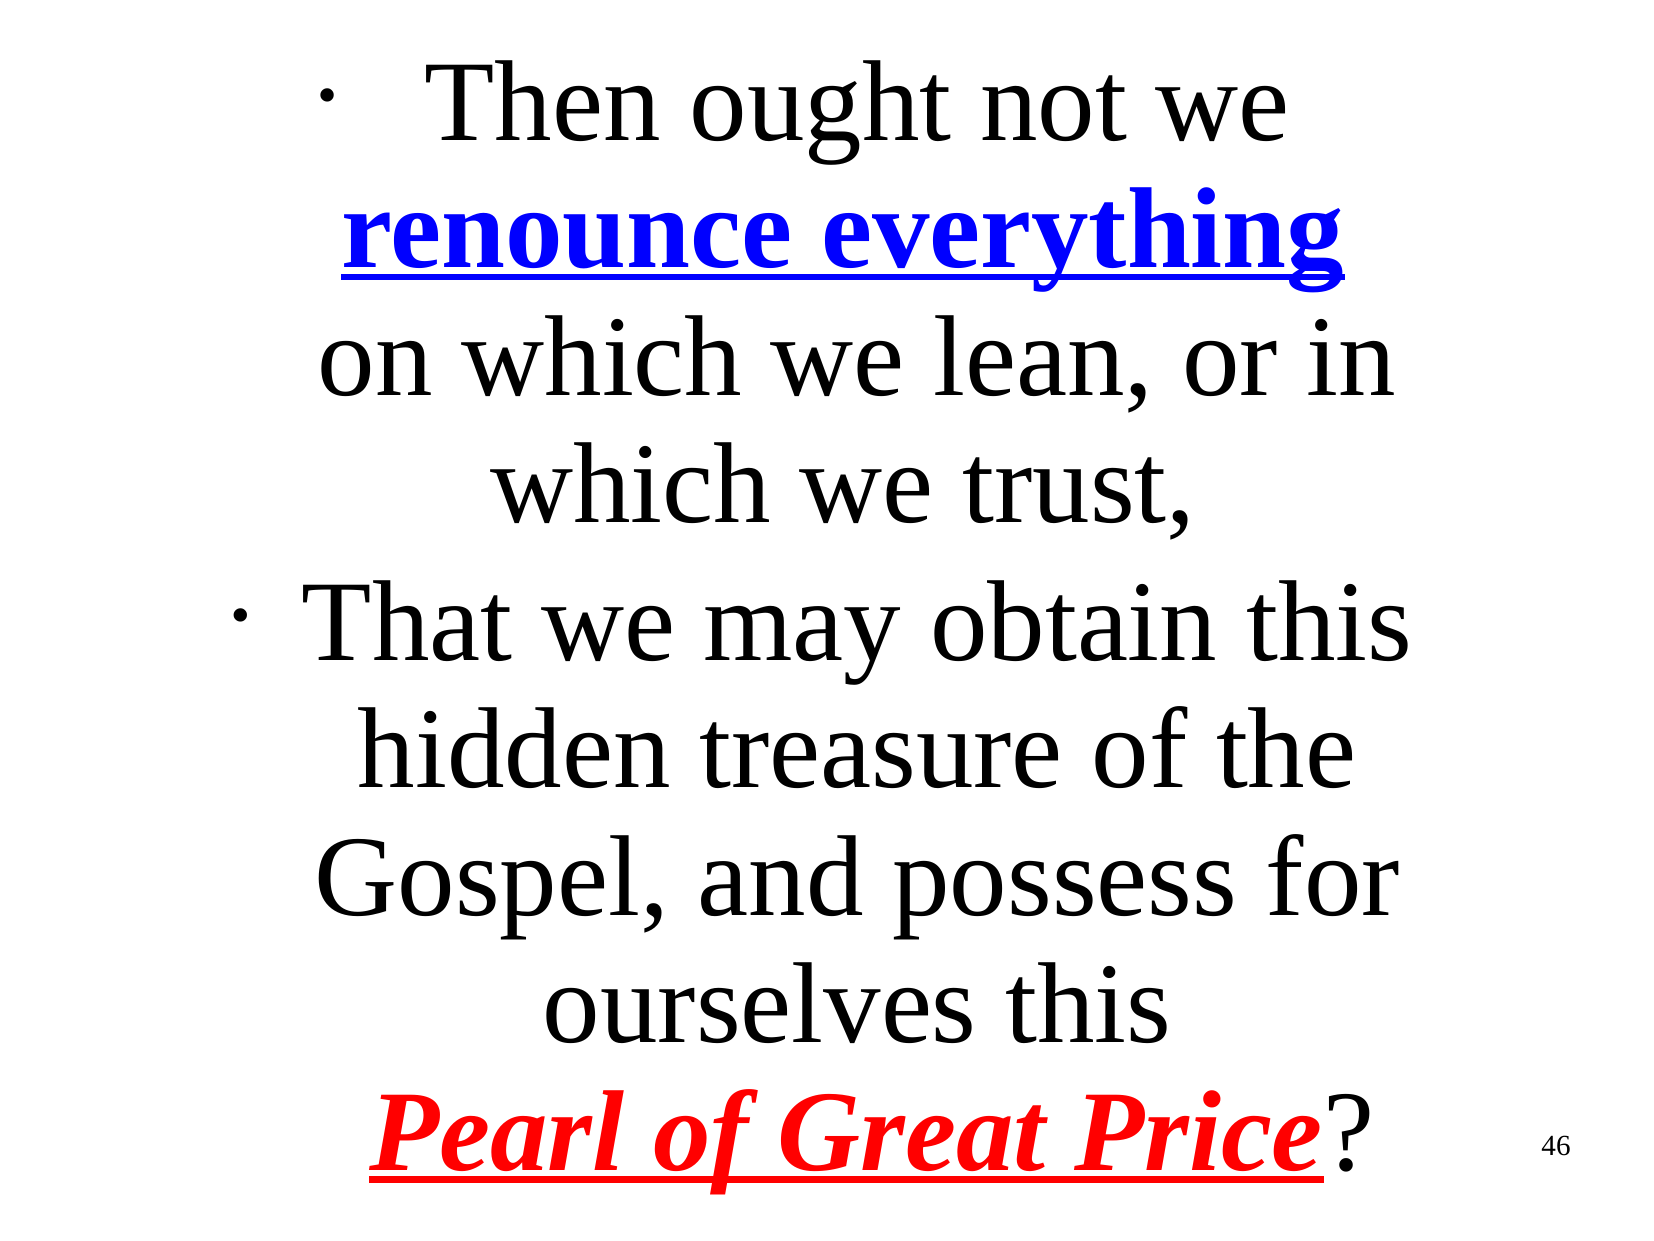

# Then ought not we renounce everything on which we lean, or in which we trust,
That we may obtain this hidden treasure of the Gospel, and possess for ourselves this
 Pearl of Great Price?
46